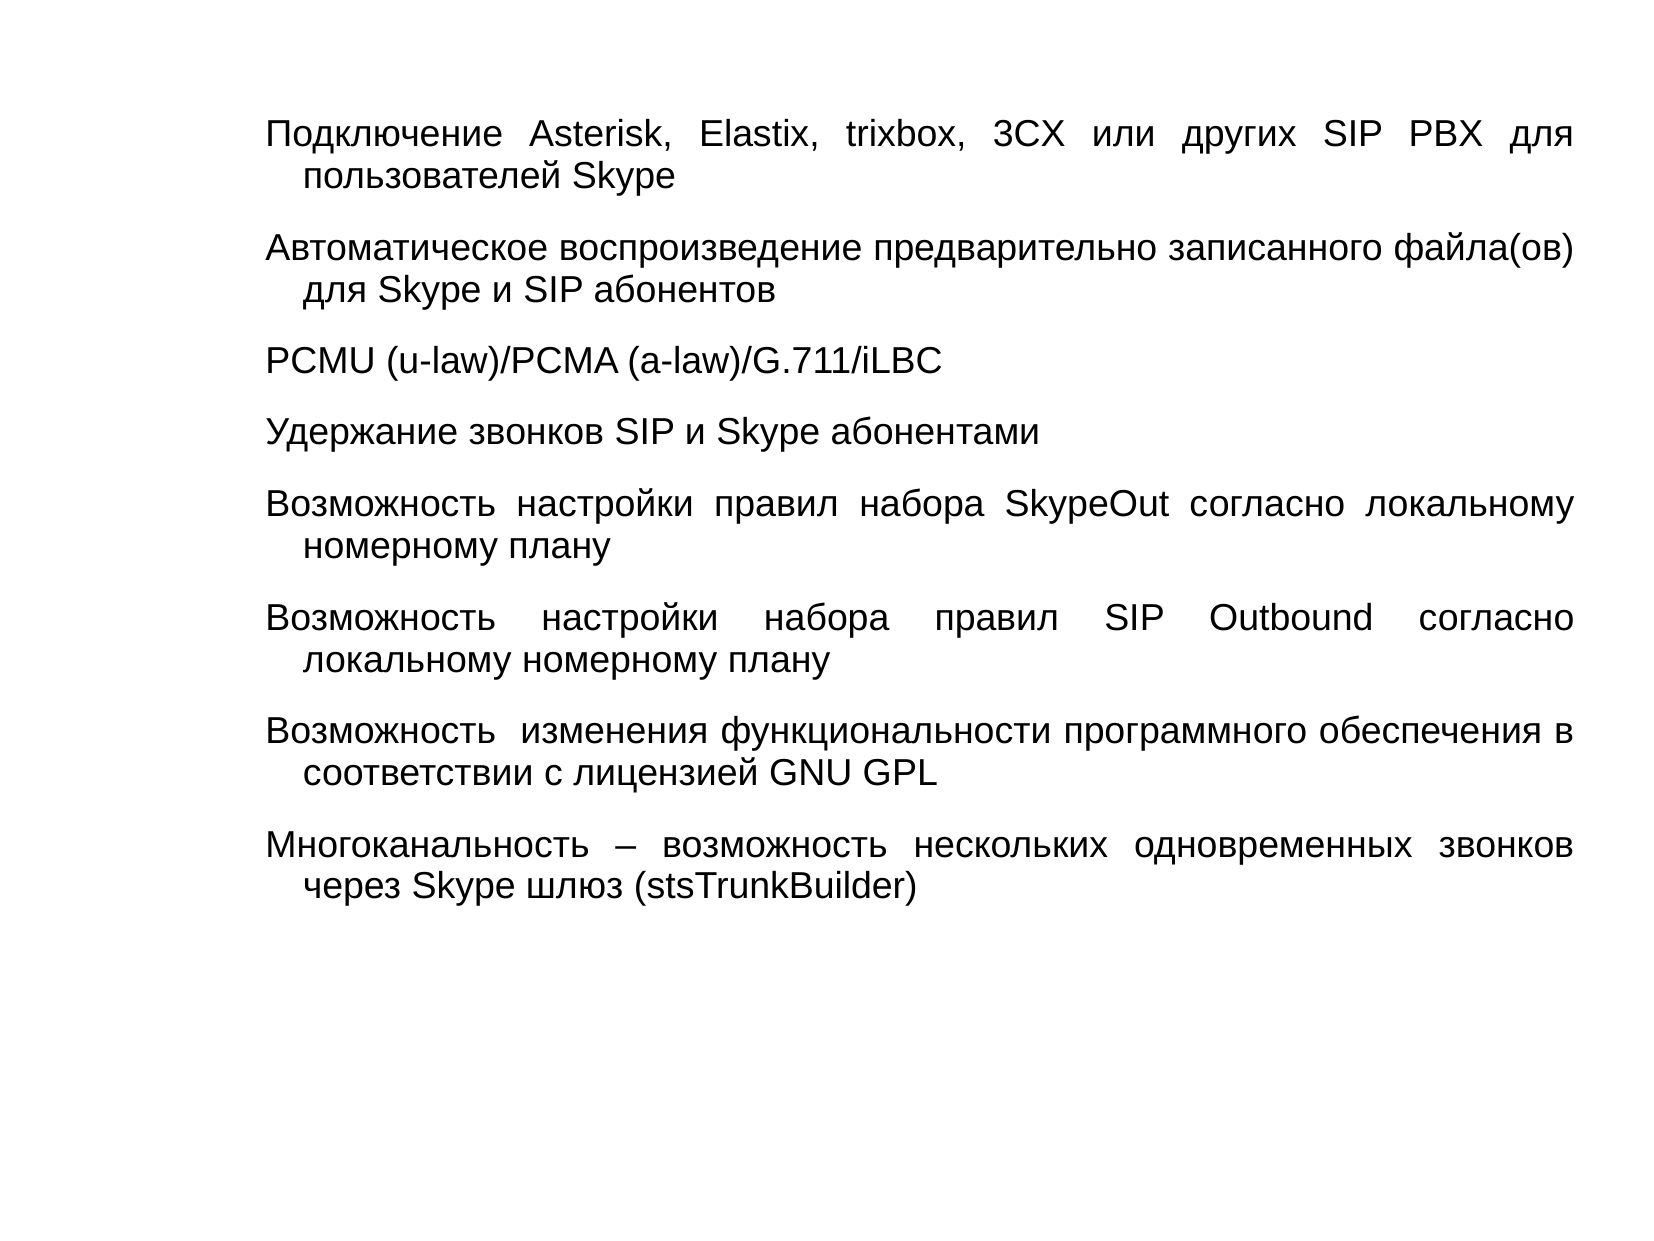

# Подключение Asterisk, Elastix, trixbox, 3CX или других SIP PBX для пользователей Skype
Автоматическое воспроизведение предварительно записанного файла(ов) для Skype и SIP абонентов
PCMU (u-law)/PCMA (a-law)/G.711/iLBC
Удержание звонков SIP и Skype абонентами
Возможность настройки правил набора SkypeOut согласно локальному номерному плану
Возможность настройки набора правил SIP Outbound согласно локальному номерному плану
Возможность изменения функциональности программного обеспечения в соответствии с лицензией GNU GPL
Многоканальность – возможность нескольких одновременных звонков через Skype шлюз (stsTrunkBuilder)